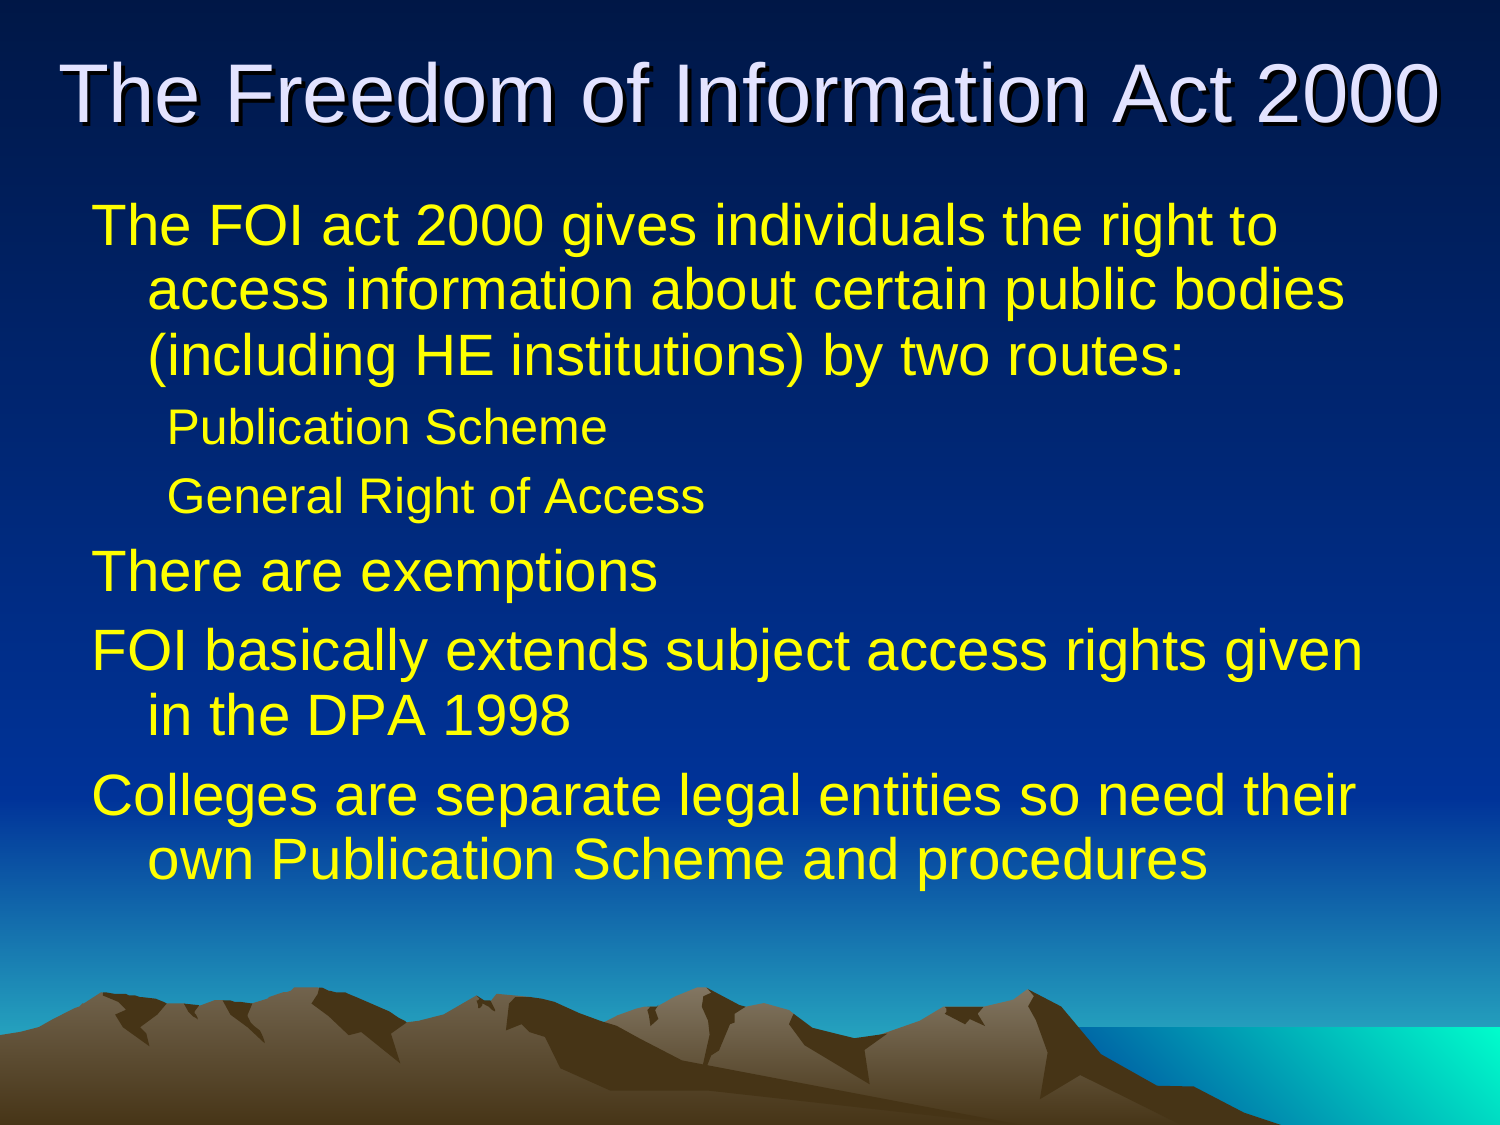

# The Freedom of Information Act 2000
The FOI act 2000 gives individuals the right to access information about certain public bodies (including HE institutions) by two routes:
Publication Scheme
General Right of Access
There are exemptions
FOI basically extends subject access rights given in the DPA 1998
Colleges are separate legal entities so need their own Publication Scheme and procedures